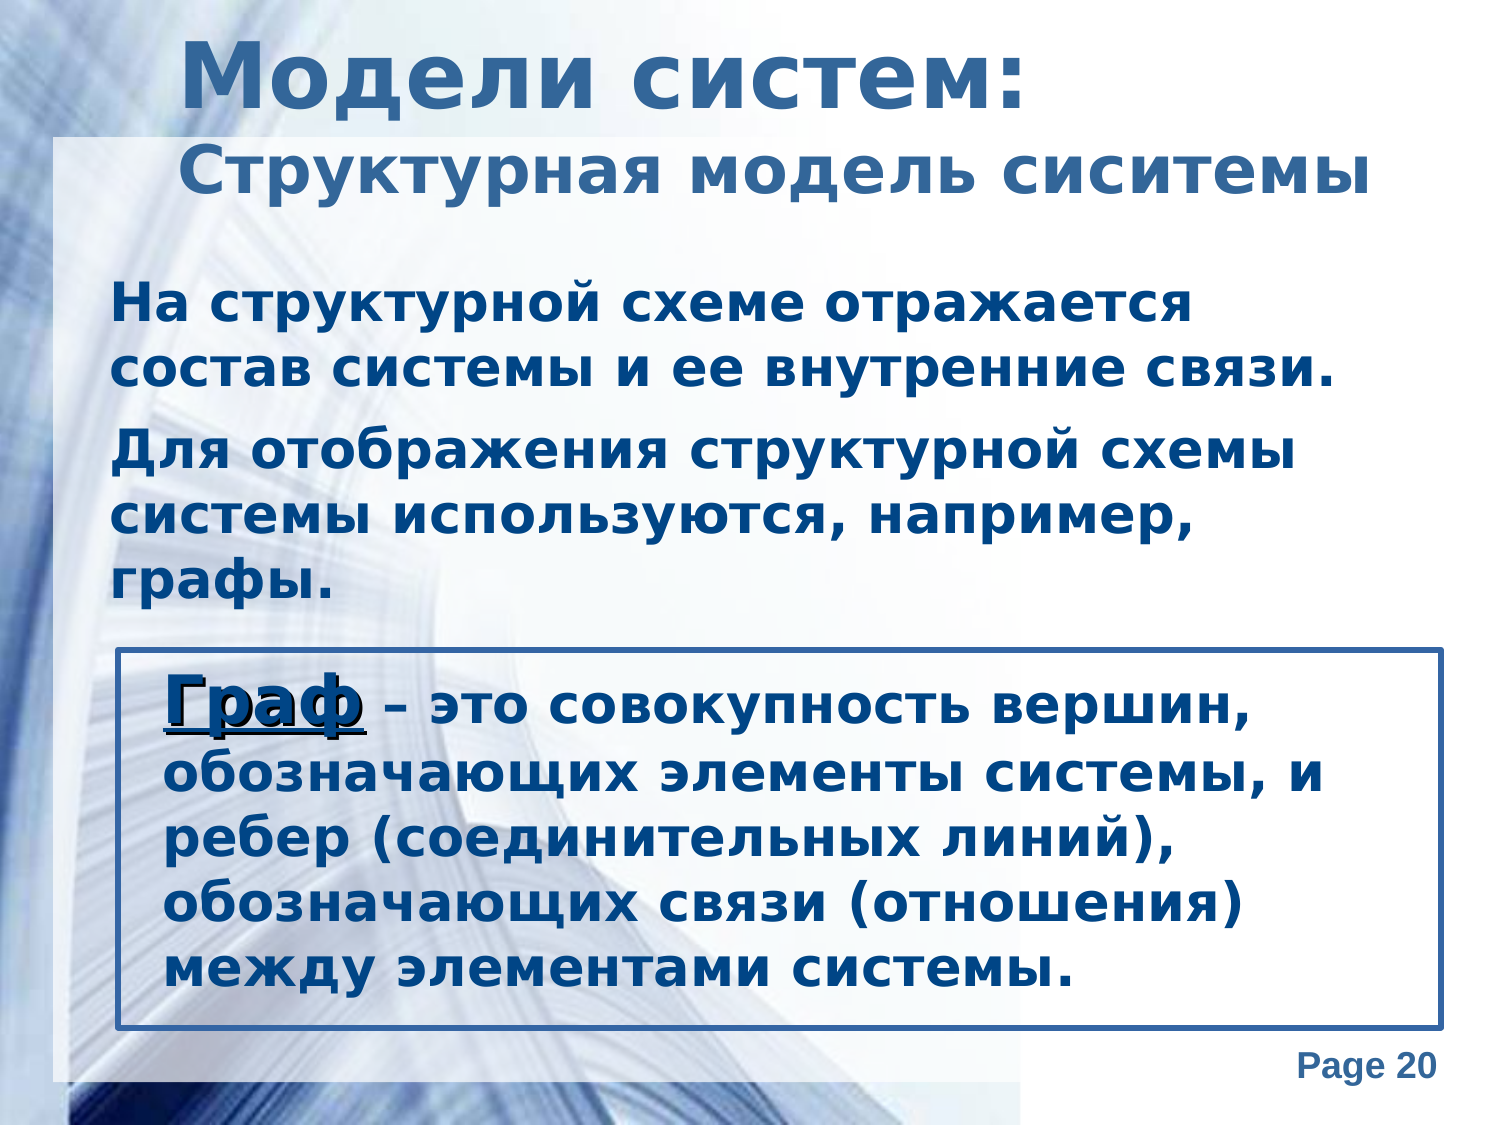

Модели систем:
Структурная модель сиситемы
На структурной схеме отражается состав системы и ее внутренние связи.
Для отображения структурной схемы системы используются, например, графы.
Граф – это совокупность вершин, обозначающих элементы системы, и ребер (соединительных линий), обозначающих связи (отношения) между элементами системы.